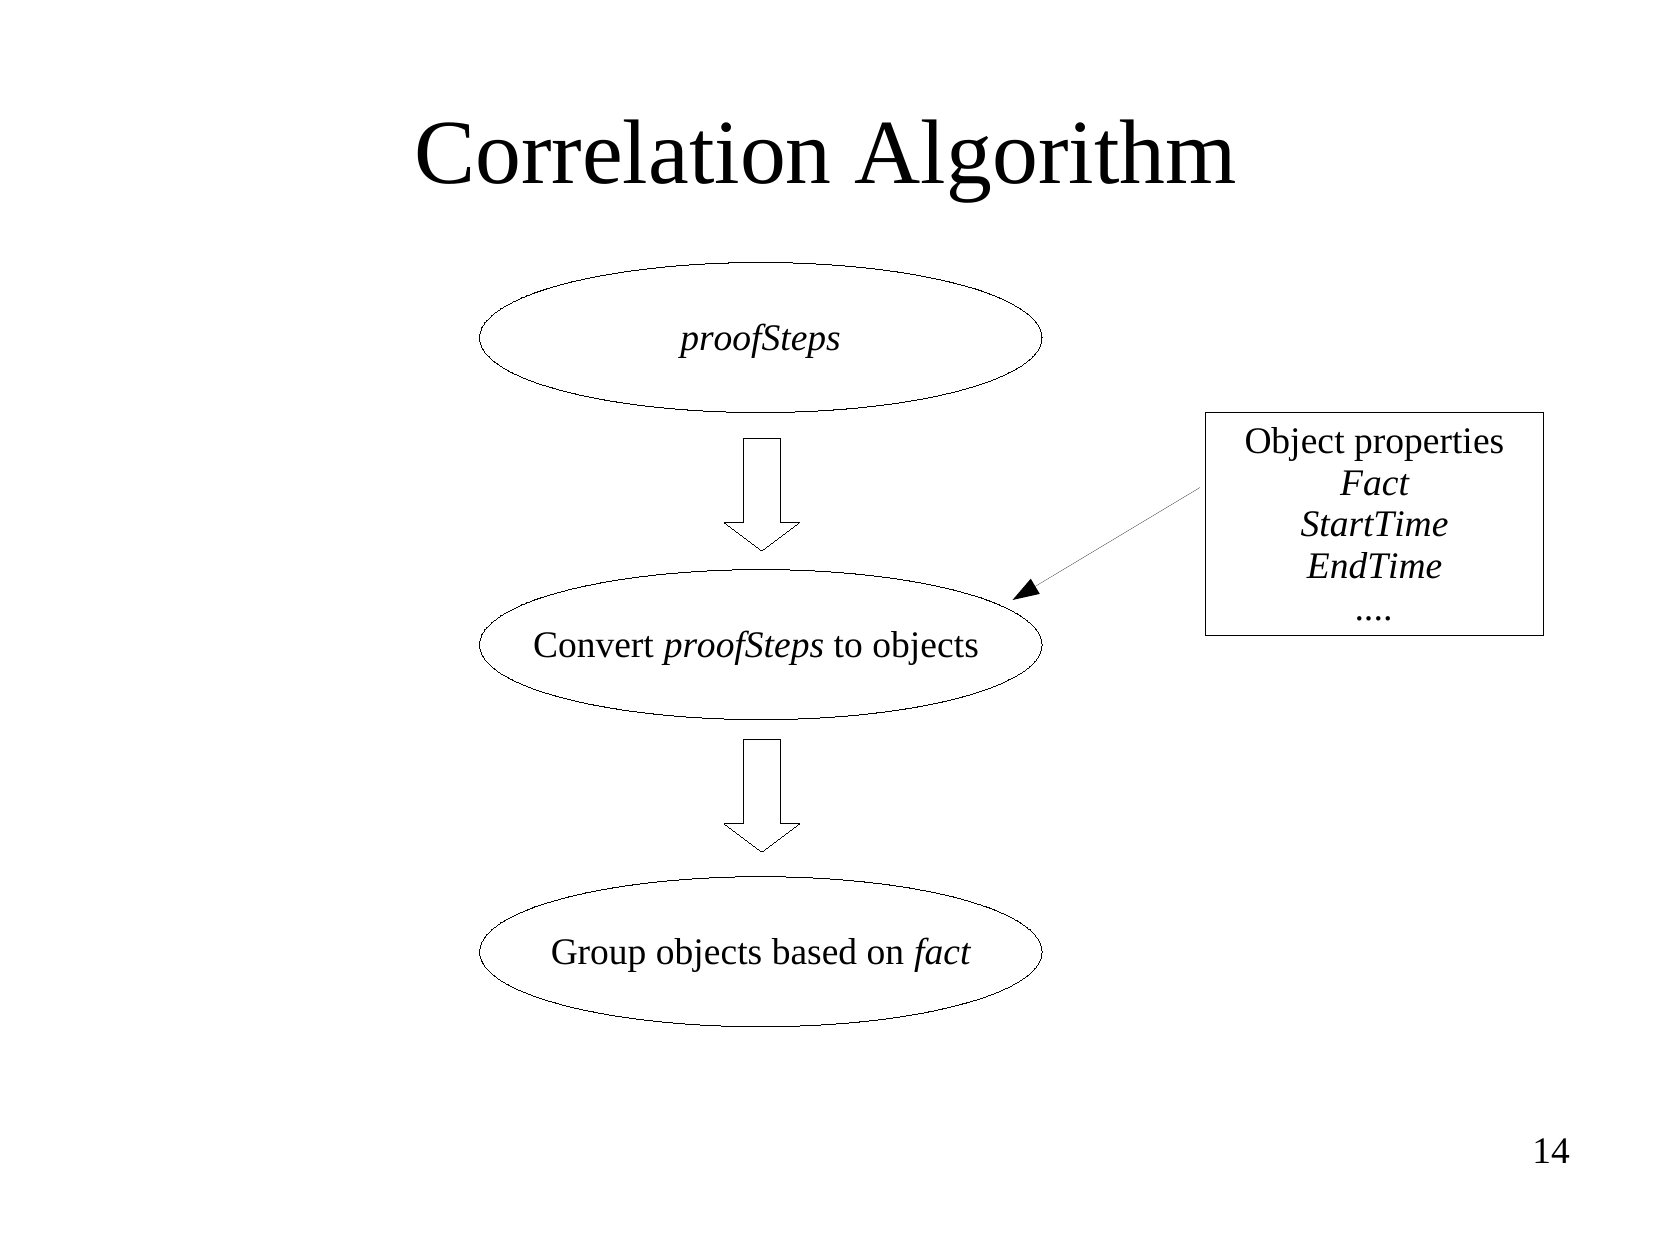

# Correlation Algorithm
proofSteps
Object properties
Fact
StartTime
EndTime
....
Convert proofSteps to objects
Group objects based on fact
14